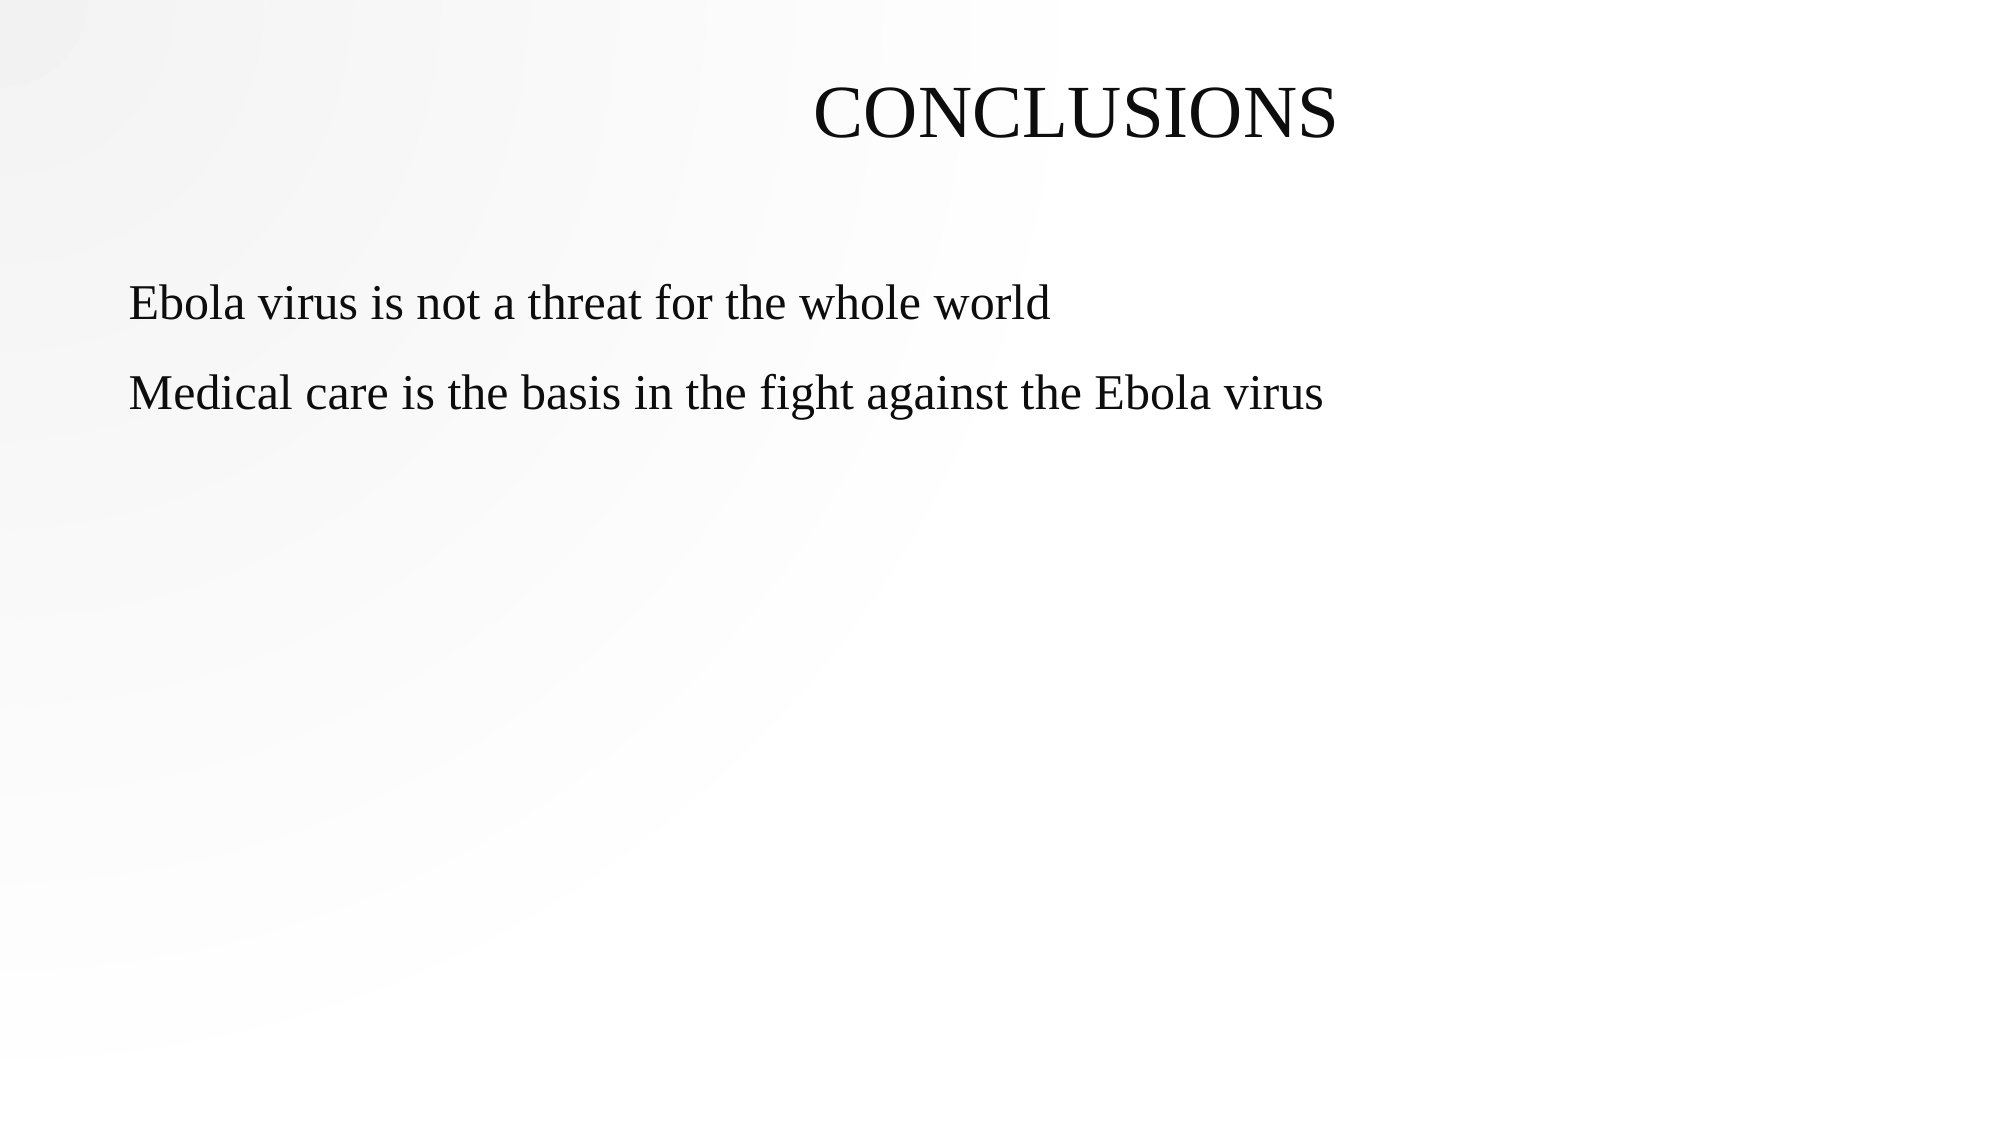

CONCLUSIONS
Ebola virus is not a threat for the whole world
Medical care is the basis in the fight against the Ebola virus